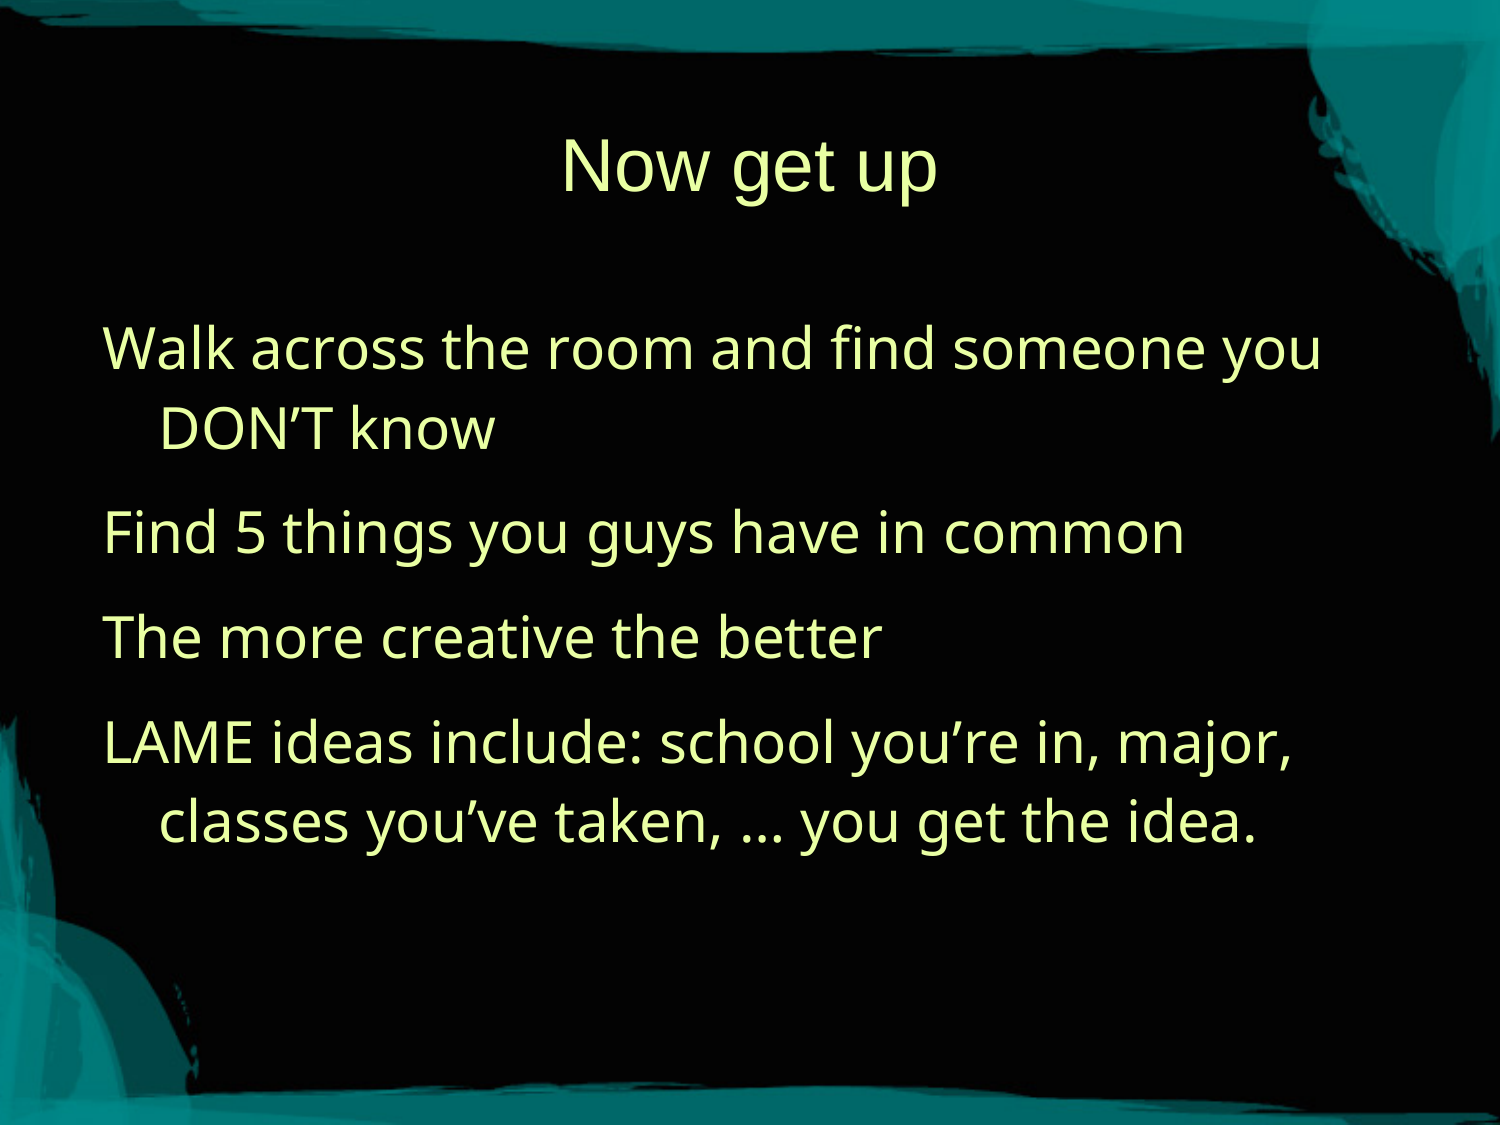

# Now get up
Walk across the room and find someone you DON’T know
Find 5 things you guys have in common
The more creative the better
LAME ideas include: school you’re in, major, classes you’ve taken, … you get the idea.